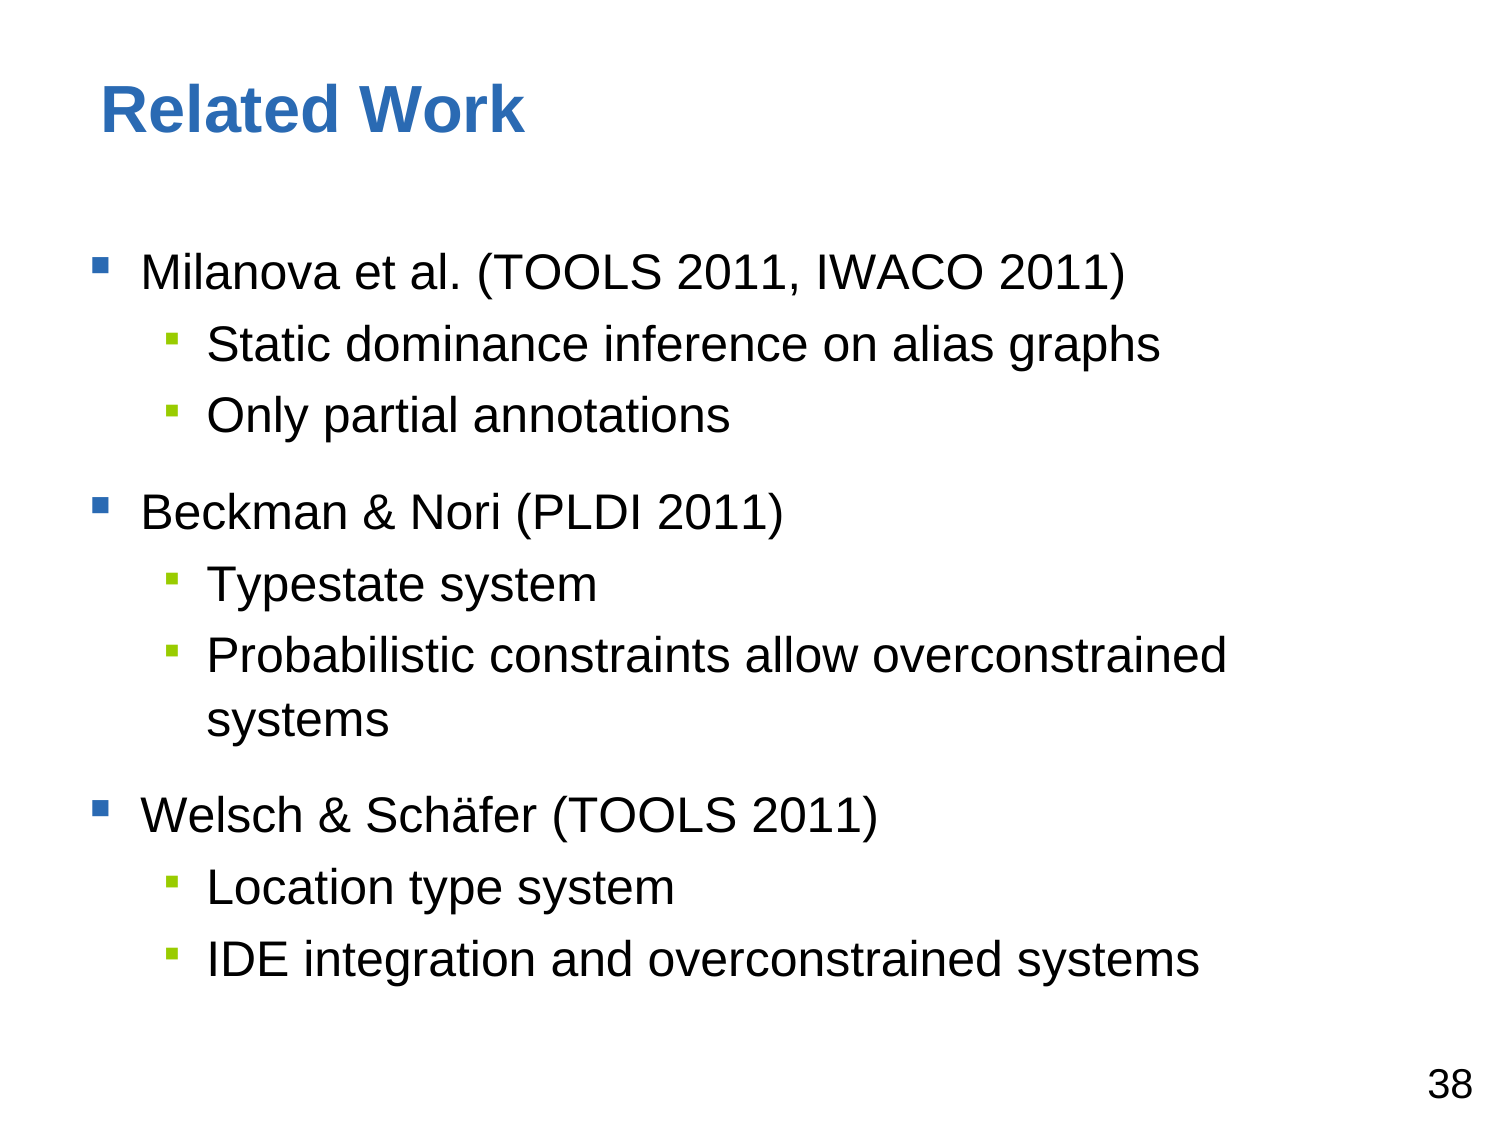

# Related Work
Milanova et al. (TOOLS 2011, IWACO 2011)
Static dominance inference on alias graphs
Only partial annotations
Beckman & Nori (PLDI 2011)
Typestate system
Probabilistic constraints allow overconstrained systems
Welsch & Schäfer (TOOLS 2011)
Location type system
IDE integration and overconstrained systems
38